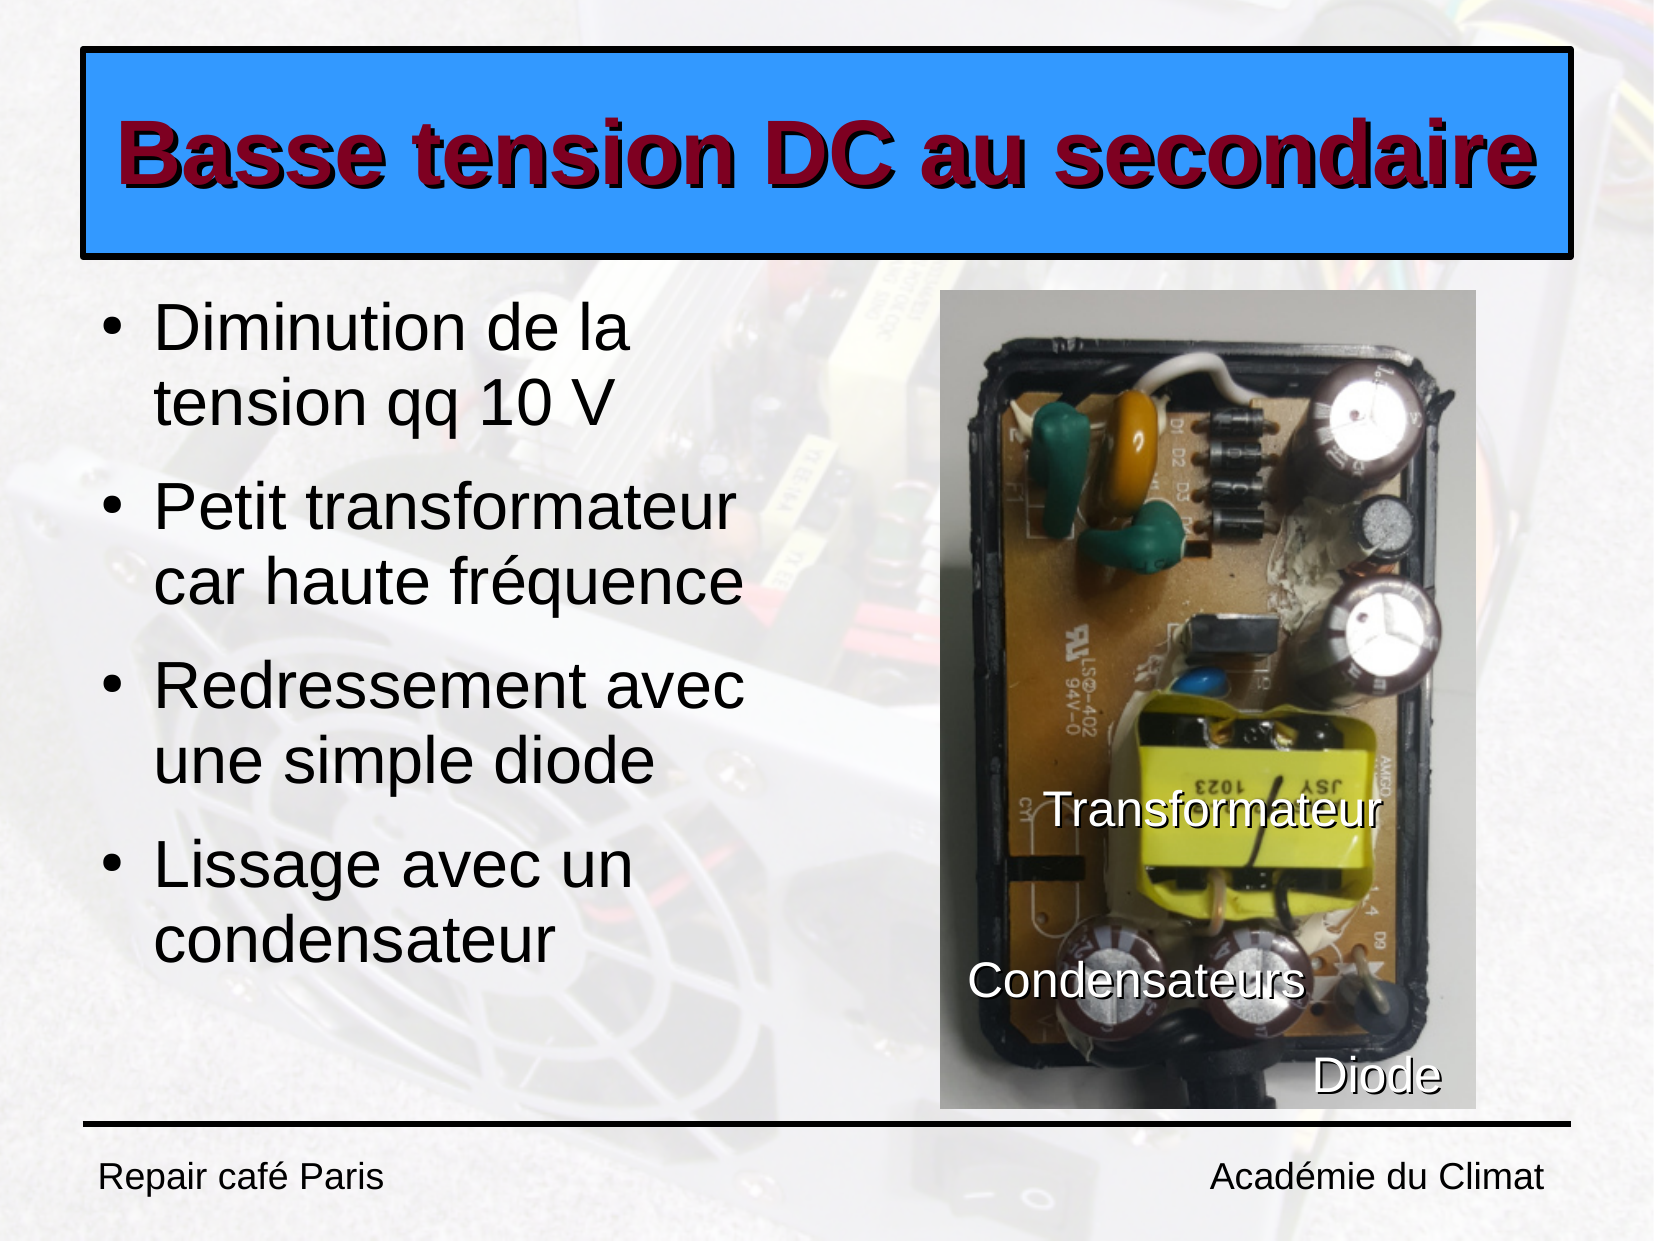

# Basse tension DC au secondaire
Diminution de la tension qq 10 V
Petit transformateur car haute fréquence
Redressement avec une simple diode
Lissage avec un condensateur
Transformateur
Condensateurs
Diode
Repair café Paris	Académie du Climat